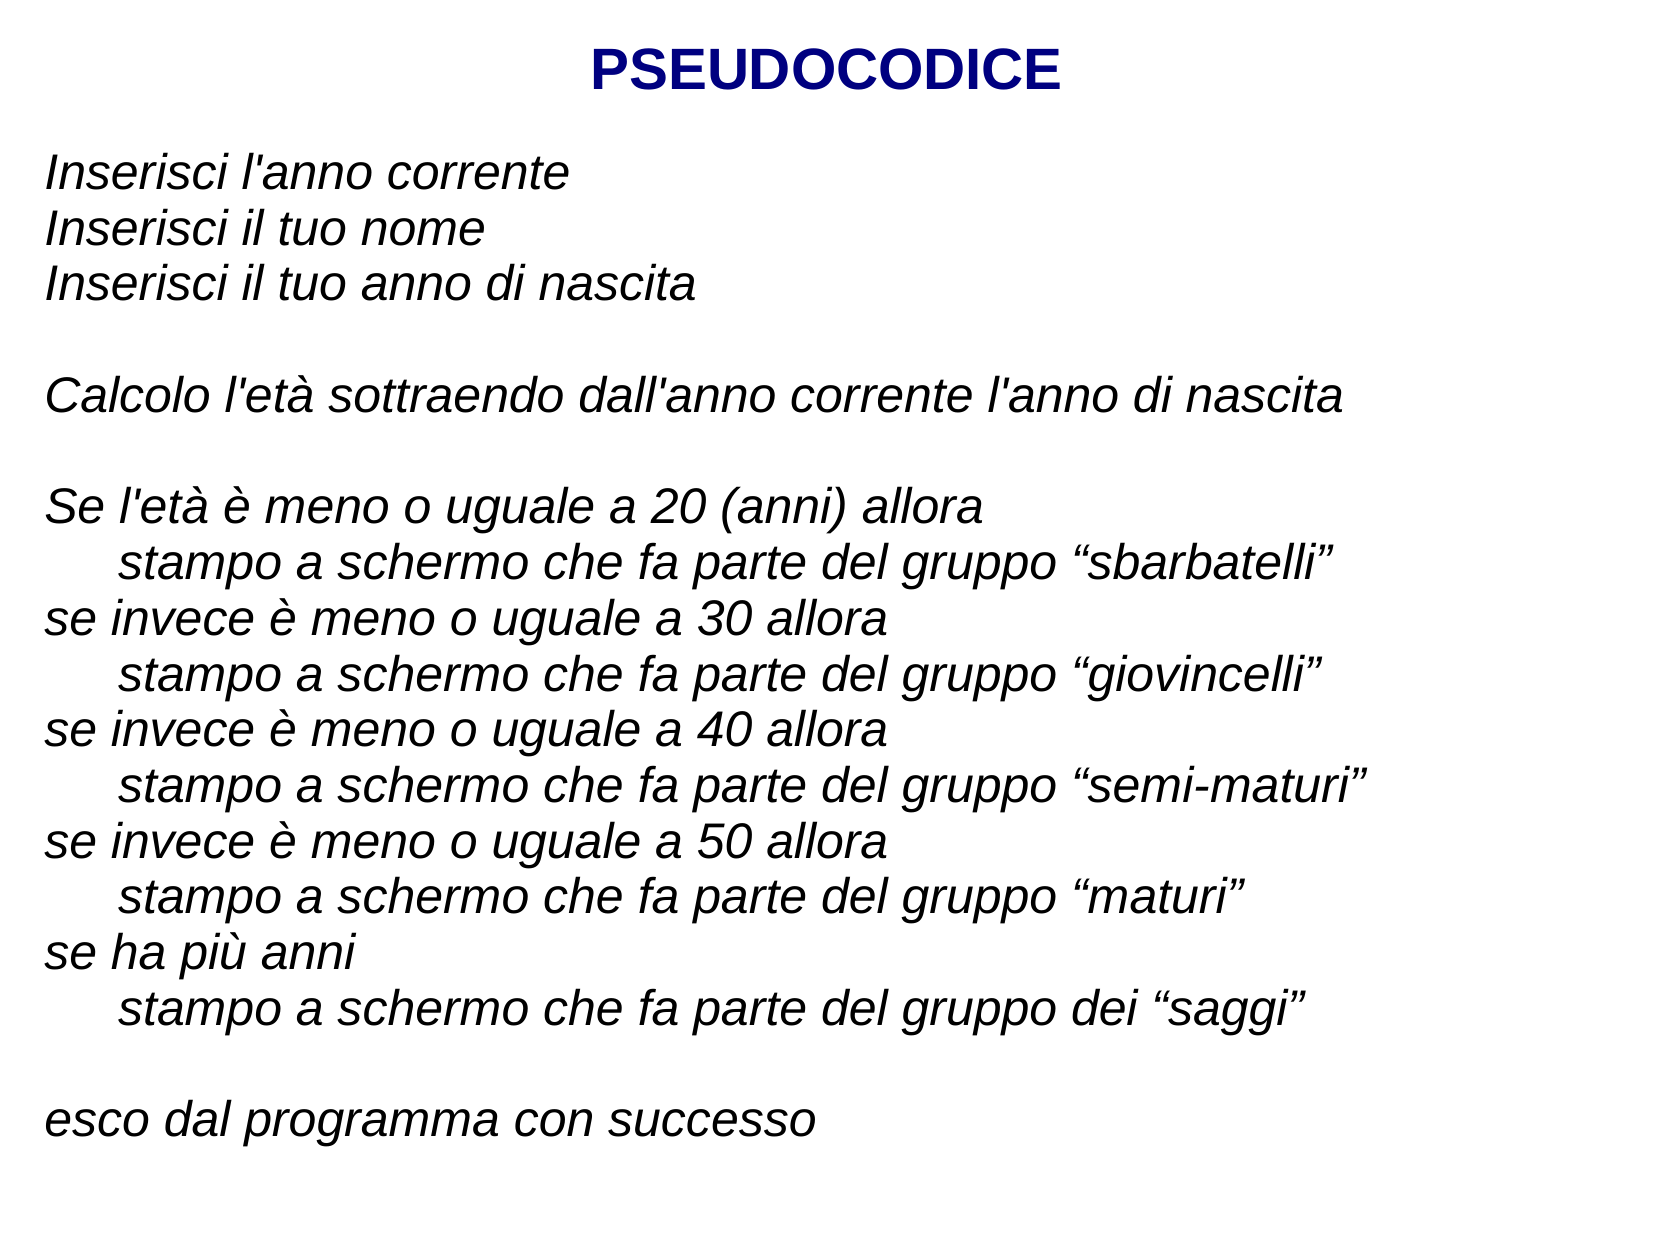

PSEUDOCODICE
Inserisci l'anno corrente
Inserisci il tuo nome
Inserisci il tuo anno di nascita
Calcolo l'età sottraendo dall'anno corrente l'anno di nascita
Se l'età è meno o uguale a 20 (anni) allora
	stampo a schermo che fa parte del gruppo “sbarbatelli”
se invece è meno o uguale a 30 allora
	stampo a schermo che fa parte del gruppo “giovincelli”
se invece è meno o uguale a 40 allora
	stampo a schermo che fa parte del gruppo “semi-maturi”
se invece è meno o uguale a 50 allora
	stampo a schermo che fa parte del gruppo “maturi”
se ha più anni
	stampo a schermo che fa parte del gruppo dei “saggi”
esco dal programma con successo